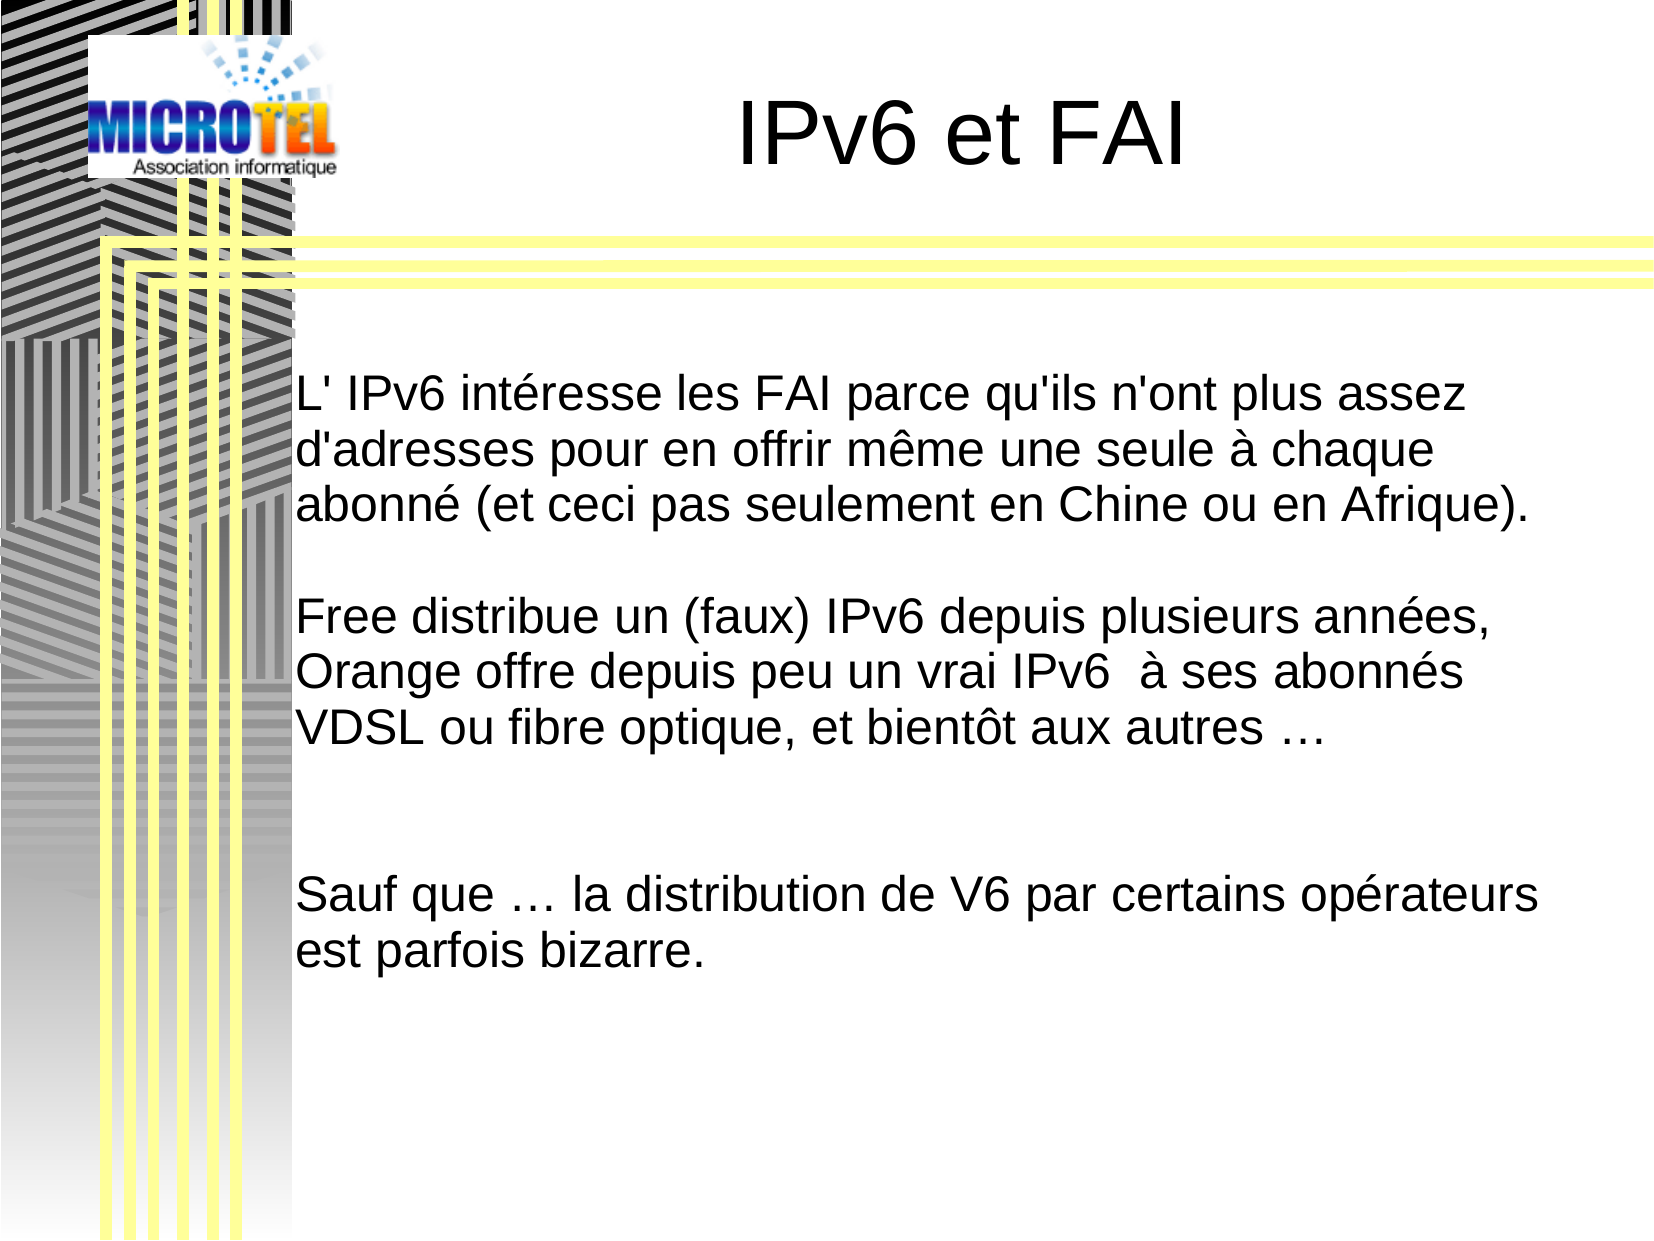

# IPv6 et FAI
L' IPv6 intéresse les FAI parce qu'ils n'ont plus assez d'adresses pour en offrir même une seule à chaque abonné (et ceci pas seulement en Chine ou en Afrique).
Free distribue un (faux) IPv6 depuis plusieurs années, Orange offre depuis peu un vrai IPv6 à ses abonnés VDSL ou fibre optique, et bientôt aux autres …
Sauf que … la distribution de V6 par certains opérateurs est parfois bizarre.